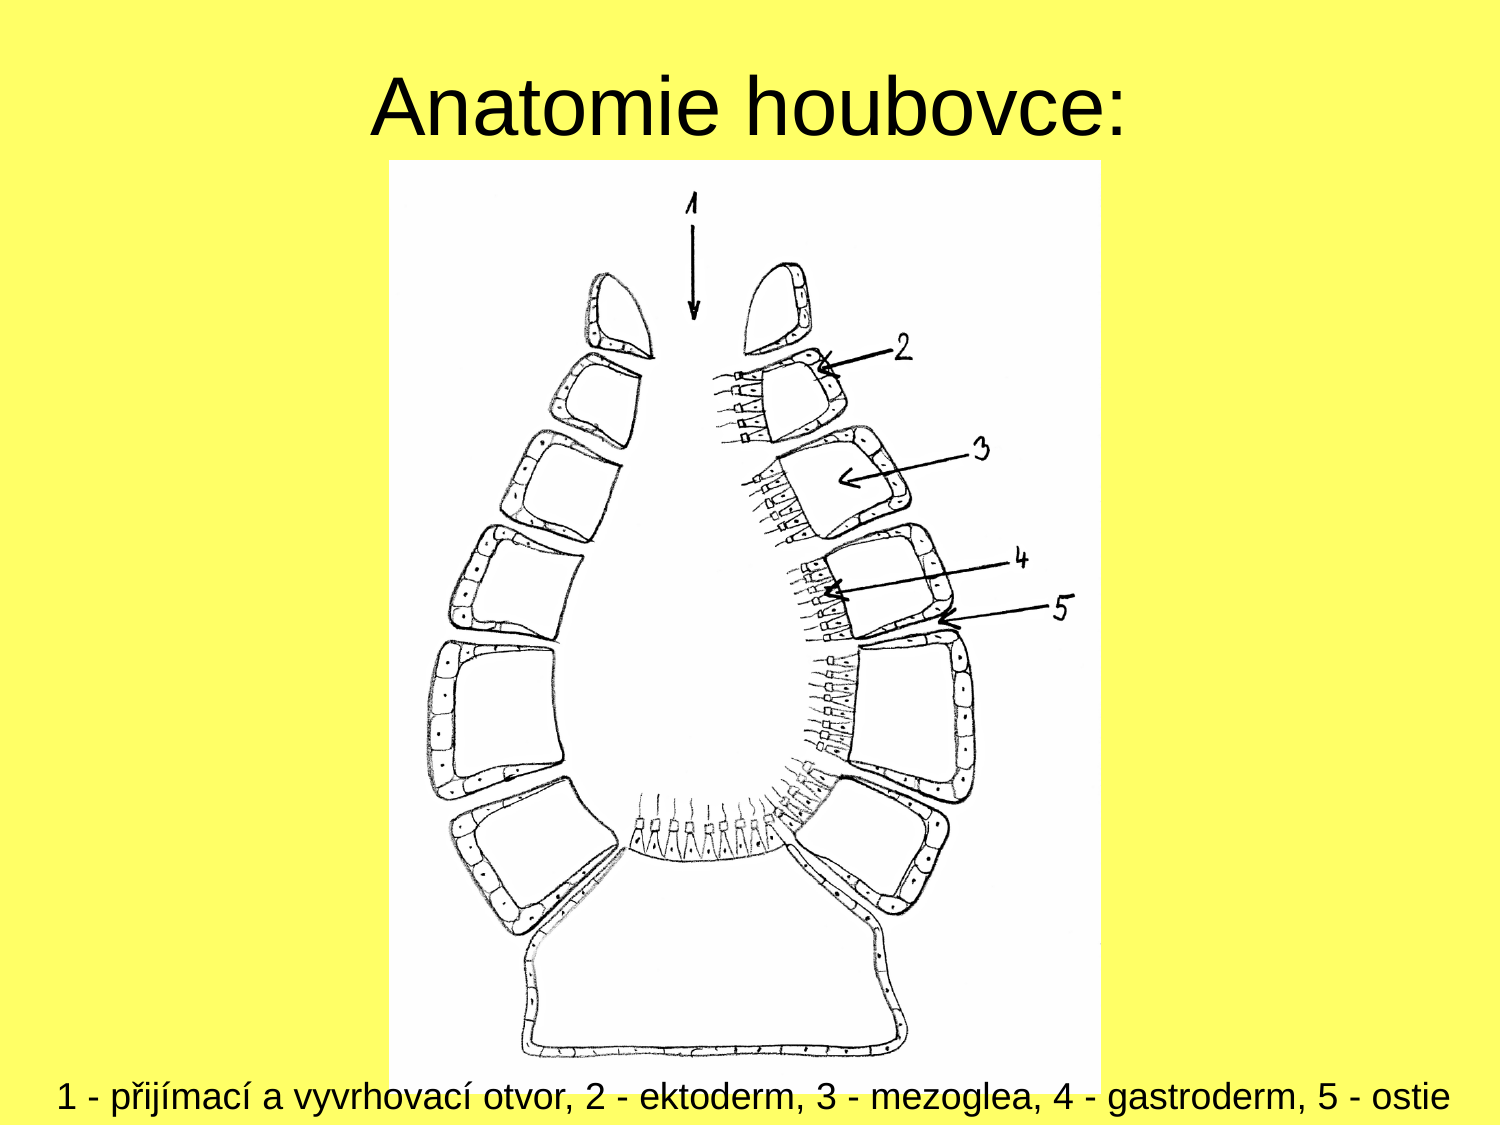

# Anatomie houbovce:
1 - přijímací a vyvrhovací otvor, 2 - ektoderm, 3 - mezoglea, 4 - gastroderm, 5 - ostie